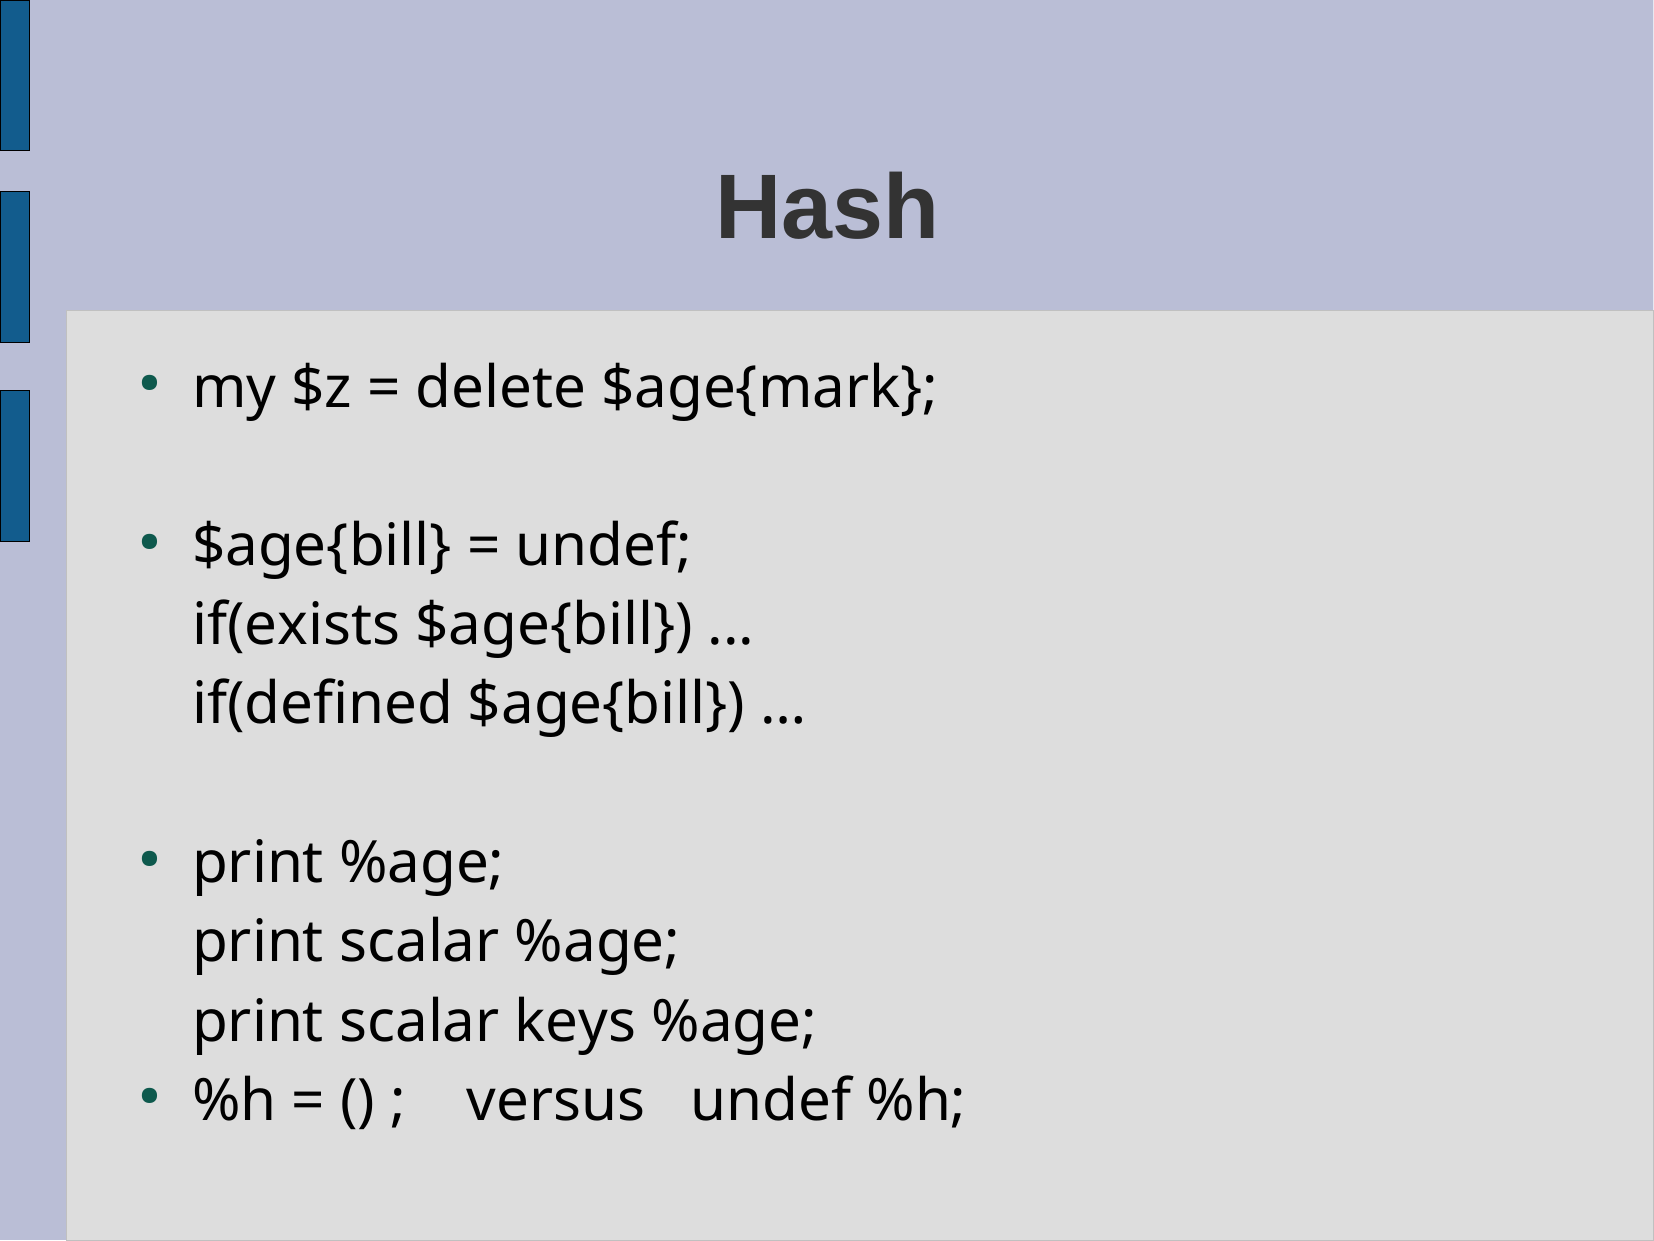

# Hash
my $z = delete $age{mark};
$age{bill} = undef;
if(exists $age{bill}) ...
if(defined $age{bill}) …
print %age;
print scalar %age;
print scalar keys %age;
%h = () ; versus undef %h;